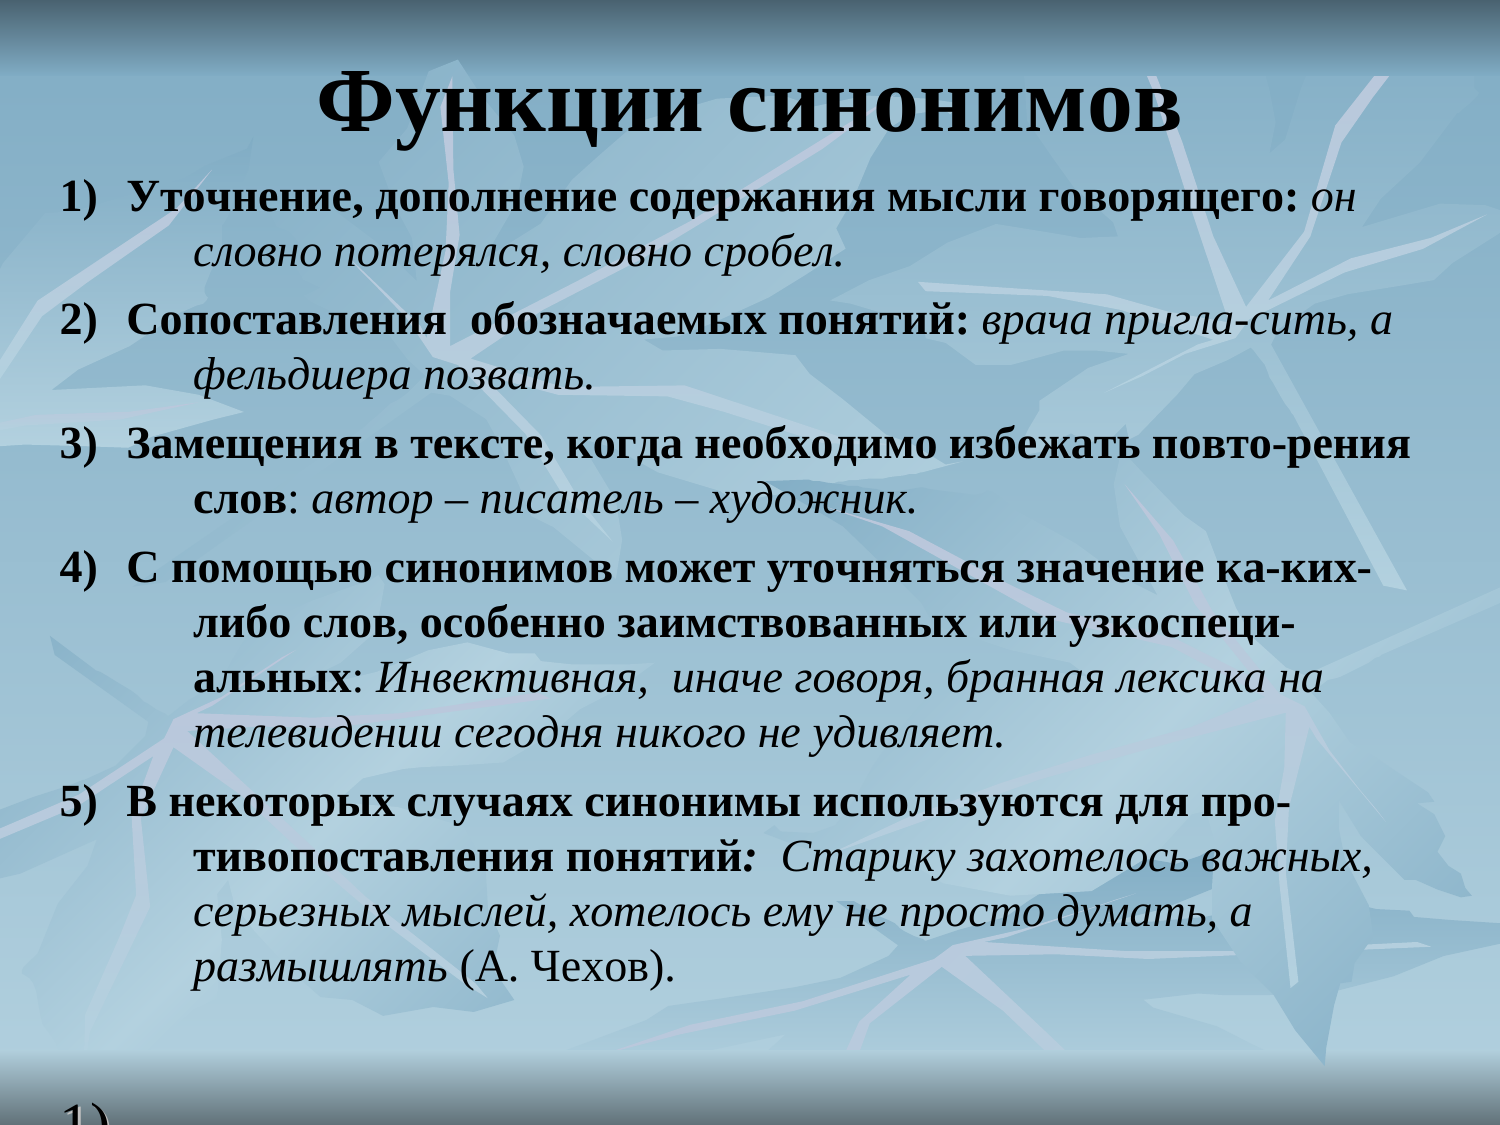

# Функции синонимов
Уточнение, дополнение содержания мысли говорящего: он словно потерялся, словно сробел.
Сопоставления обозначаемых понятий: врача пригла-сить, а фельдшера позвать.
Замещения в тексте, когда необходимо избежать повто-рения слов: автор – писатель – художник.
С помощью синонимов может уточняться значение ка-ких-либо слов, особенно заимствованных или узкоспеци-альных: Инвективная, иначе говоря, бранная лексика на телевидении сегодня никого не удивляет.
В некоторых случаях синонимы используются для про-тивопоставления понятий: Старику захотелось важных, серьезных мыслей, хотелось ему не просто думать, а размышлять (А. Чехов).